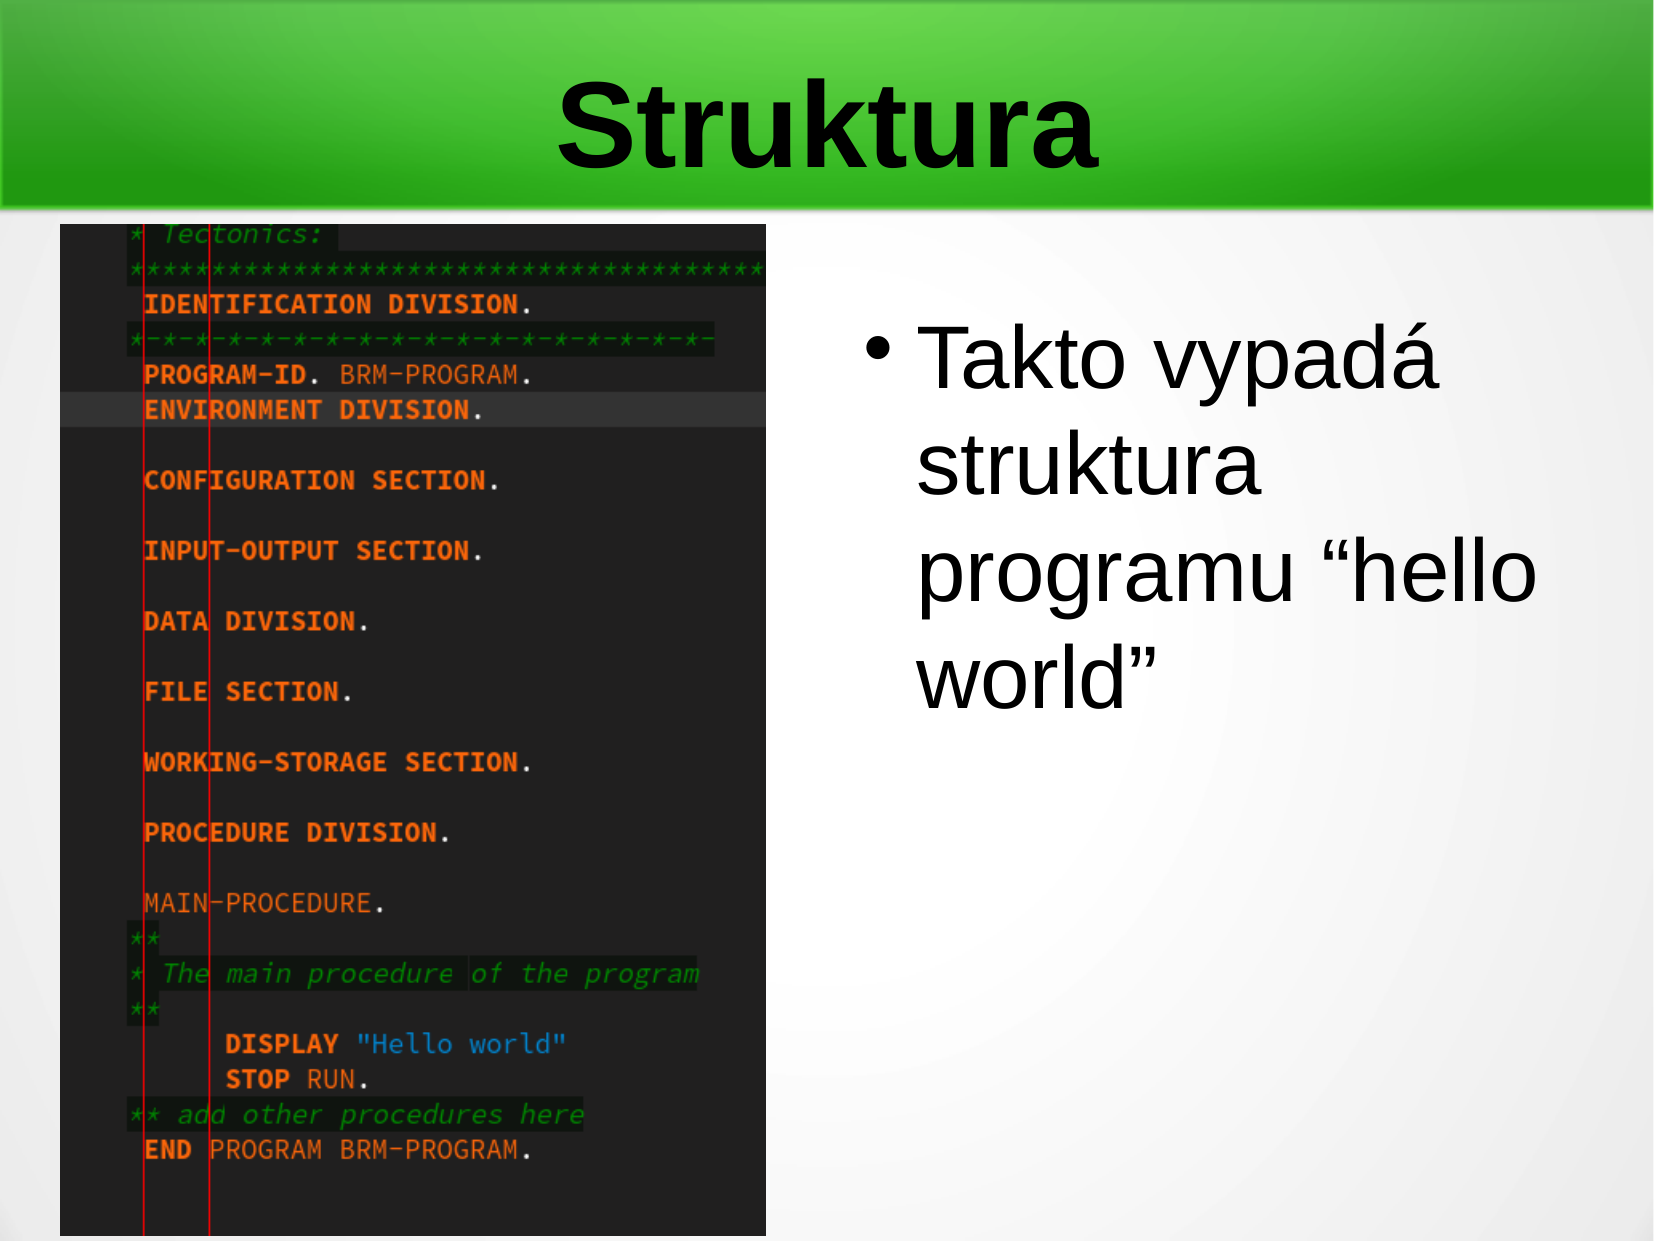

Struktura
Takto vypadá struktura programu “hello world”